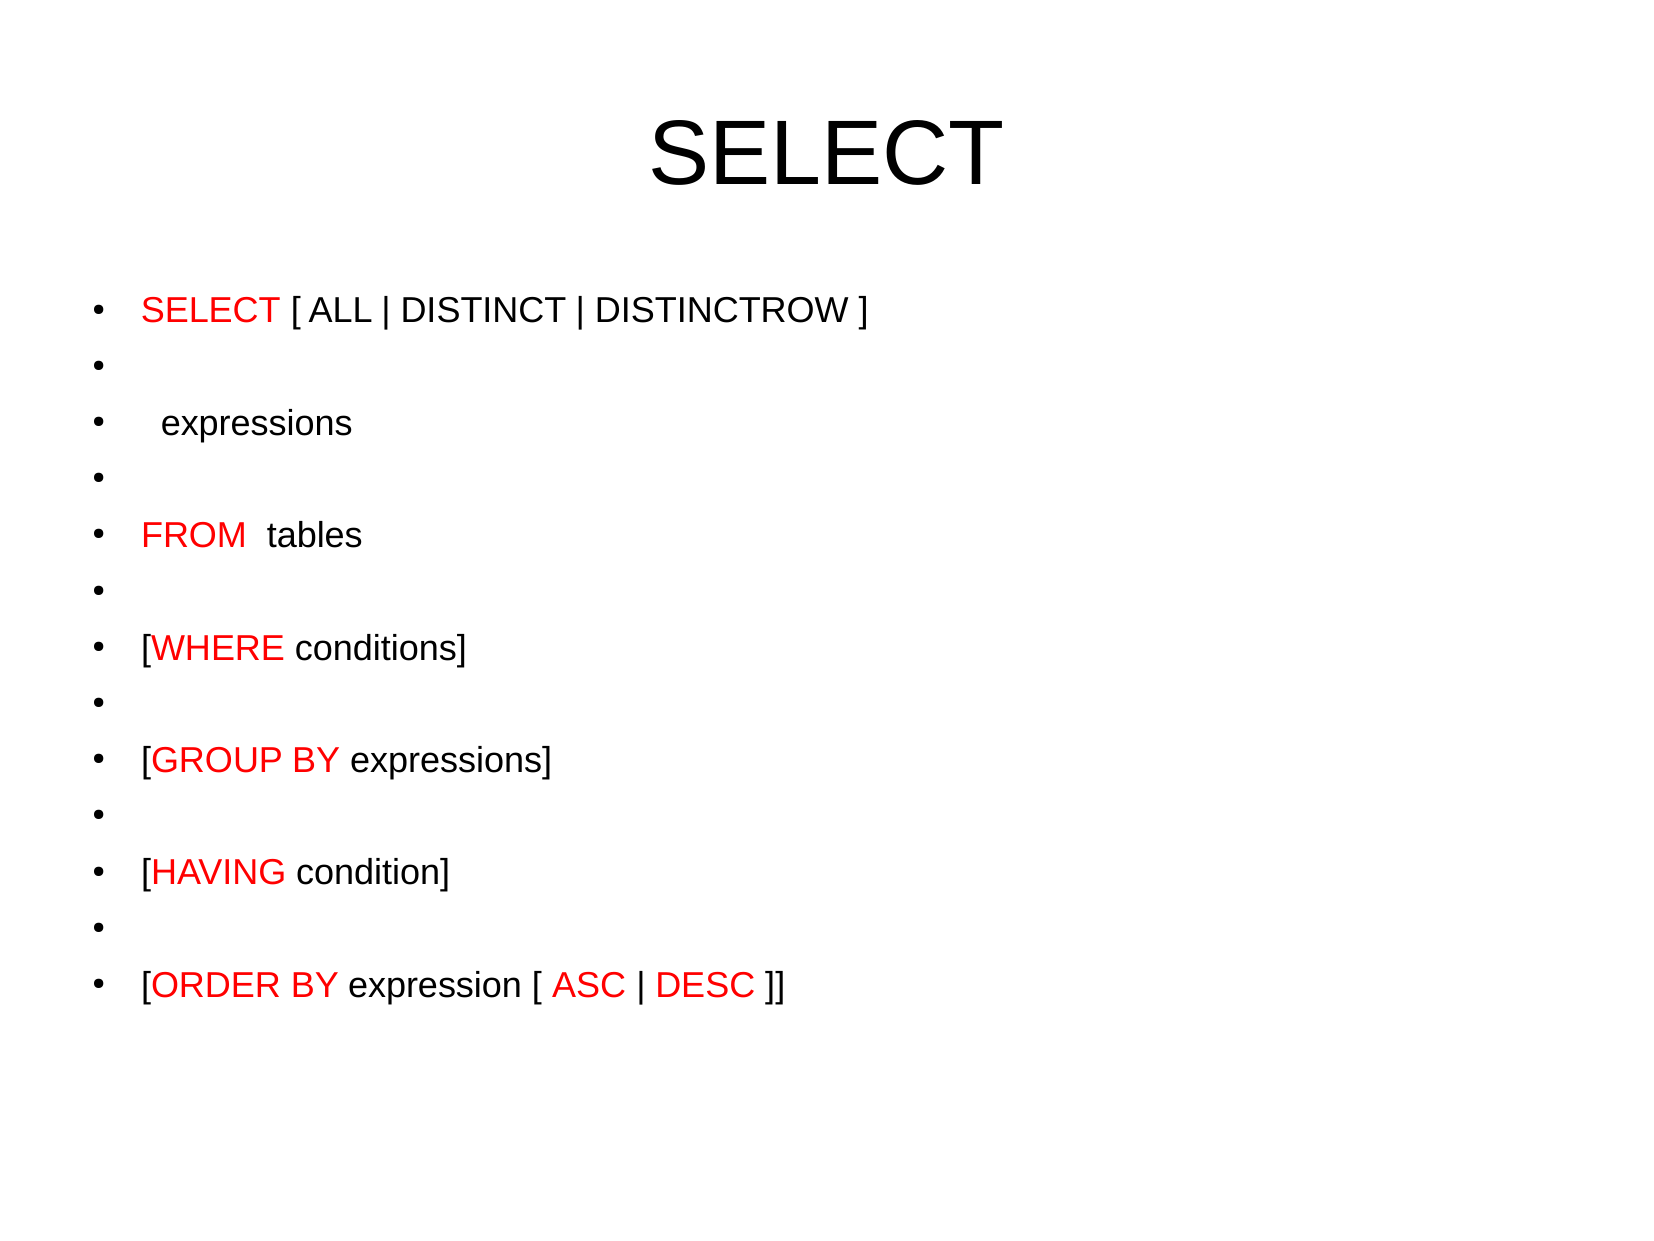

# SELECT
 SELECT [ ALL | DISTINCT | DISTINCTROW ]
 expressions
 FROM tables
 [WHERE conditions]
 [GROUP BY expressions]
 [HAVING condition]
 [ORDER BY expression [ ASC | DESC ]]